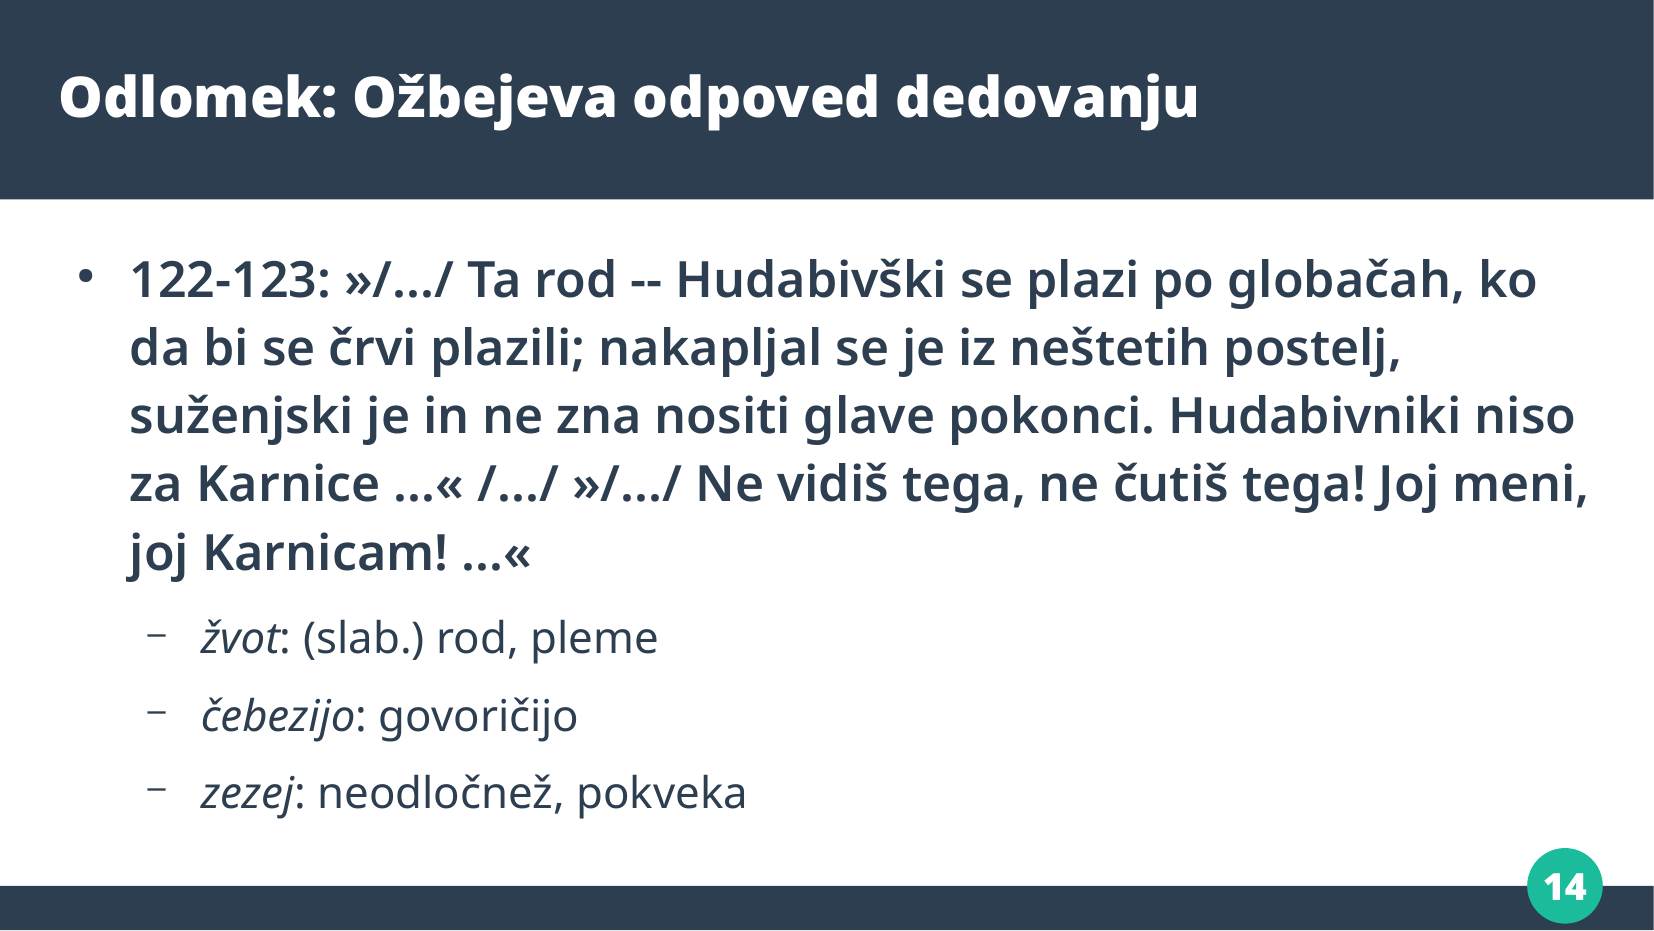

# Odlomek: Ožbejeva odpoved dedovanju
122-123: »/.../ Ta rod -- Hudabivški se plazi po globačah, ko da bi se črvi plazili; nakapljal se je iz neštetih postelj, suženjski je in ne zna nositi glave pokonci. Hudabivniki niso za Karnice ...« /.../ »/.../ Ne vidiš tega, ne čutiš tega! Joj meni, joj Karnicam! ...«
žvot: (slab.) rod, pleme
čebezijo: govoričijo
zezej: neodločnež, pokveka